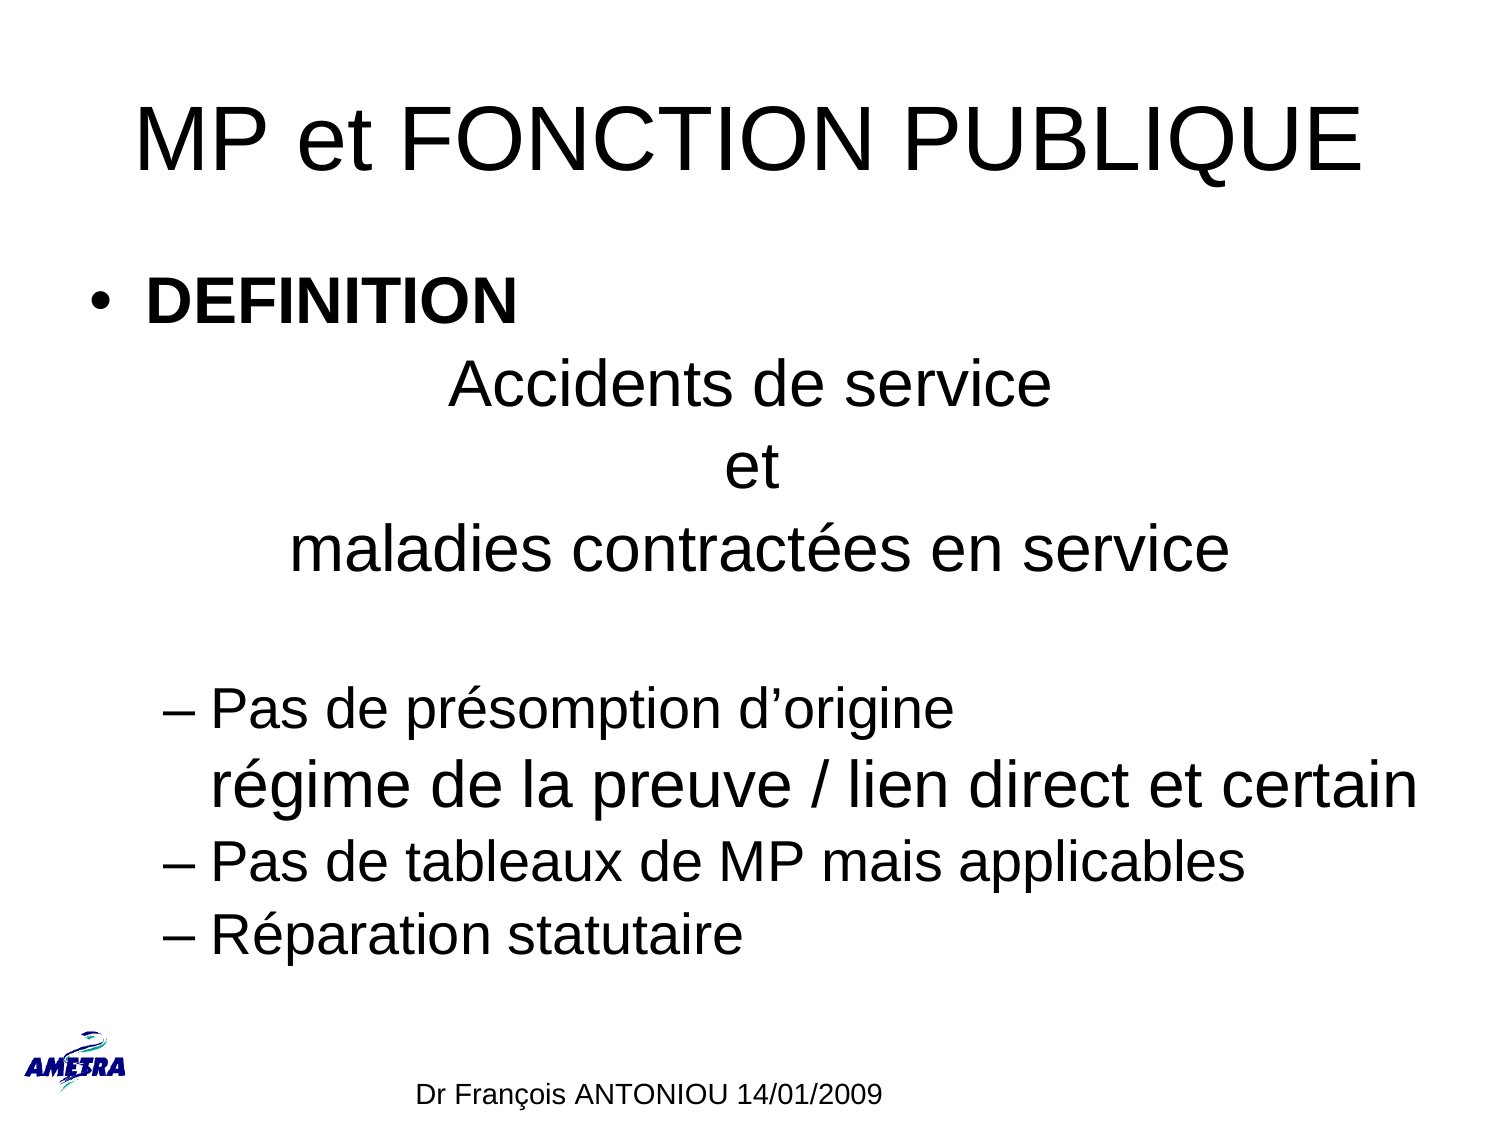

# MP et FONCTION PUBLIQUE
DEFINITION
Accidents de service
et
maladies contractées en service
Pas de présomption d’origine
	régime de la preuve / lien direct et certain
Pas de tableaux de MP mais applicables
Réparation statutaire
Dr François ANTONIOU 14/01/2009